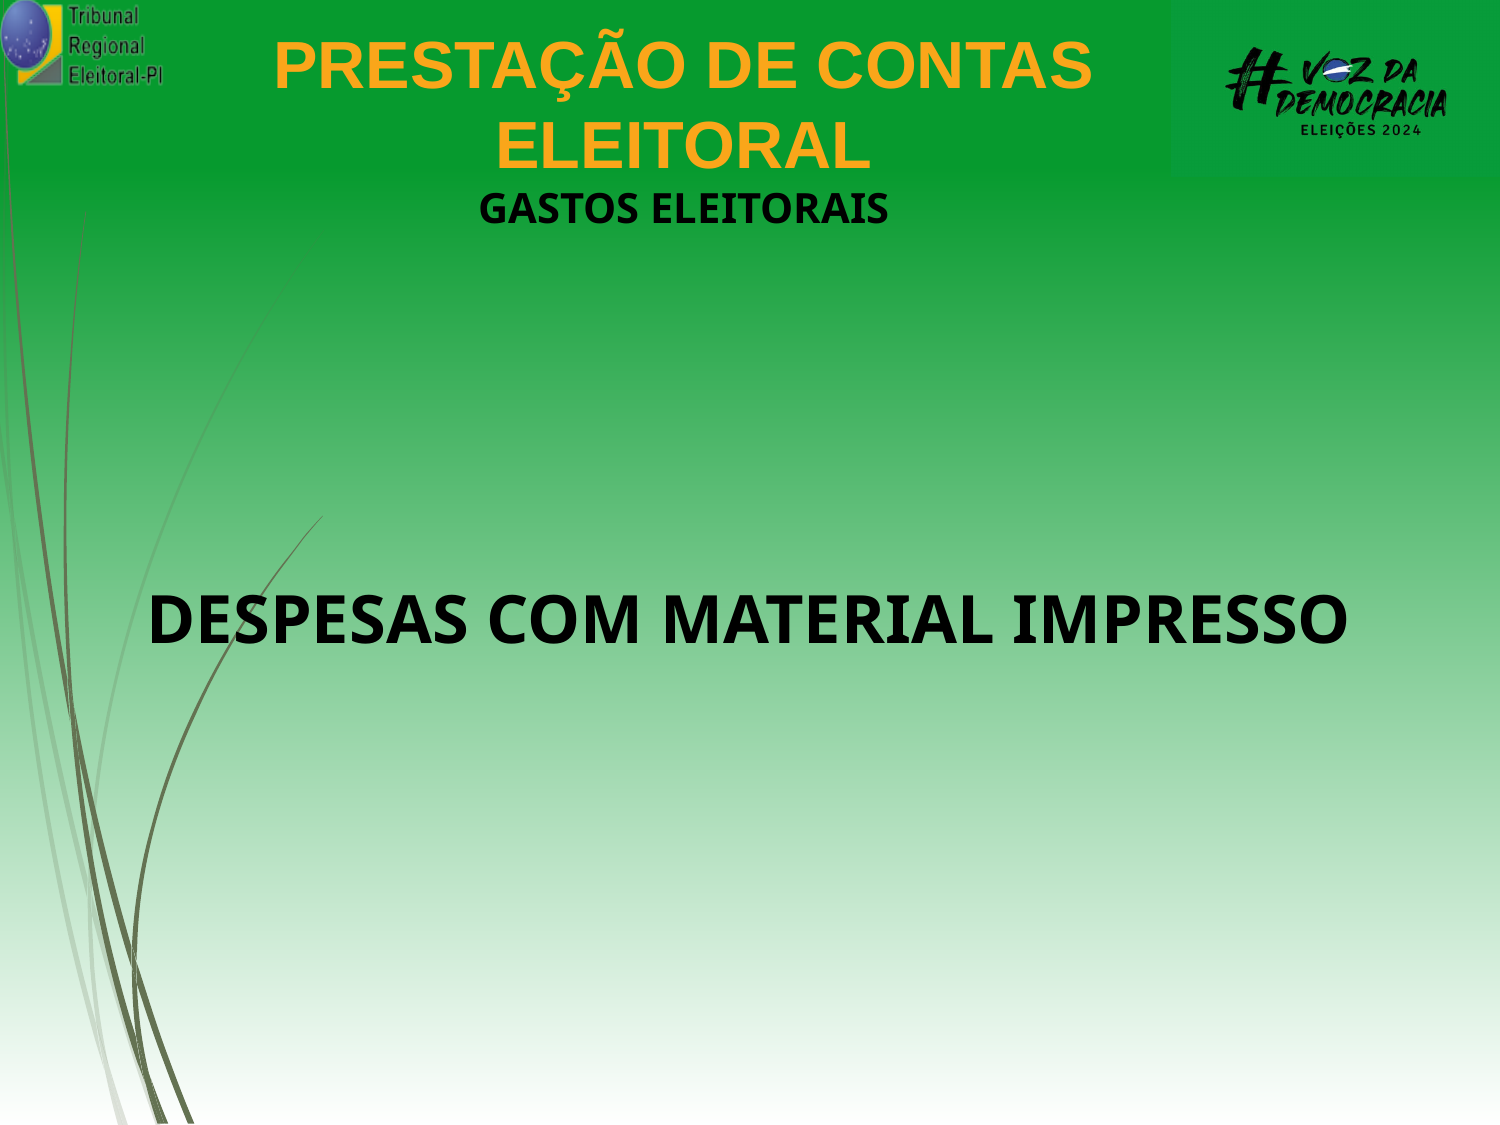

PRESTAÇÃO DE CONTAS
ELEITORAL
GASTOS ELEITORAIS
DESPESAS COM MATERIAL IMPRESSO